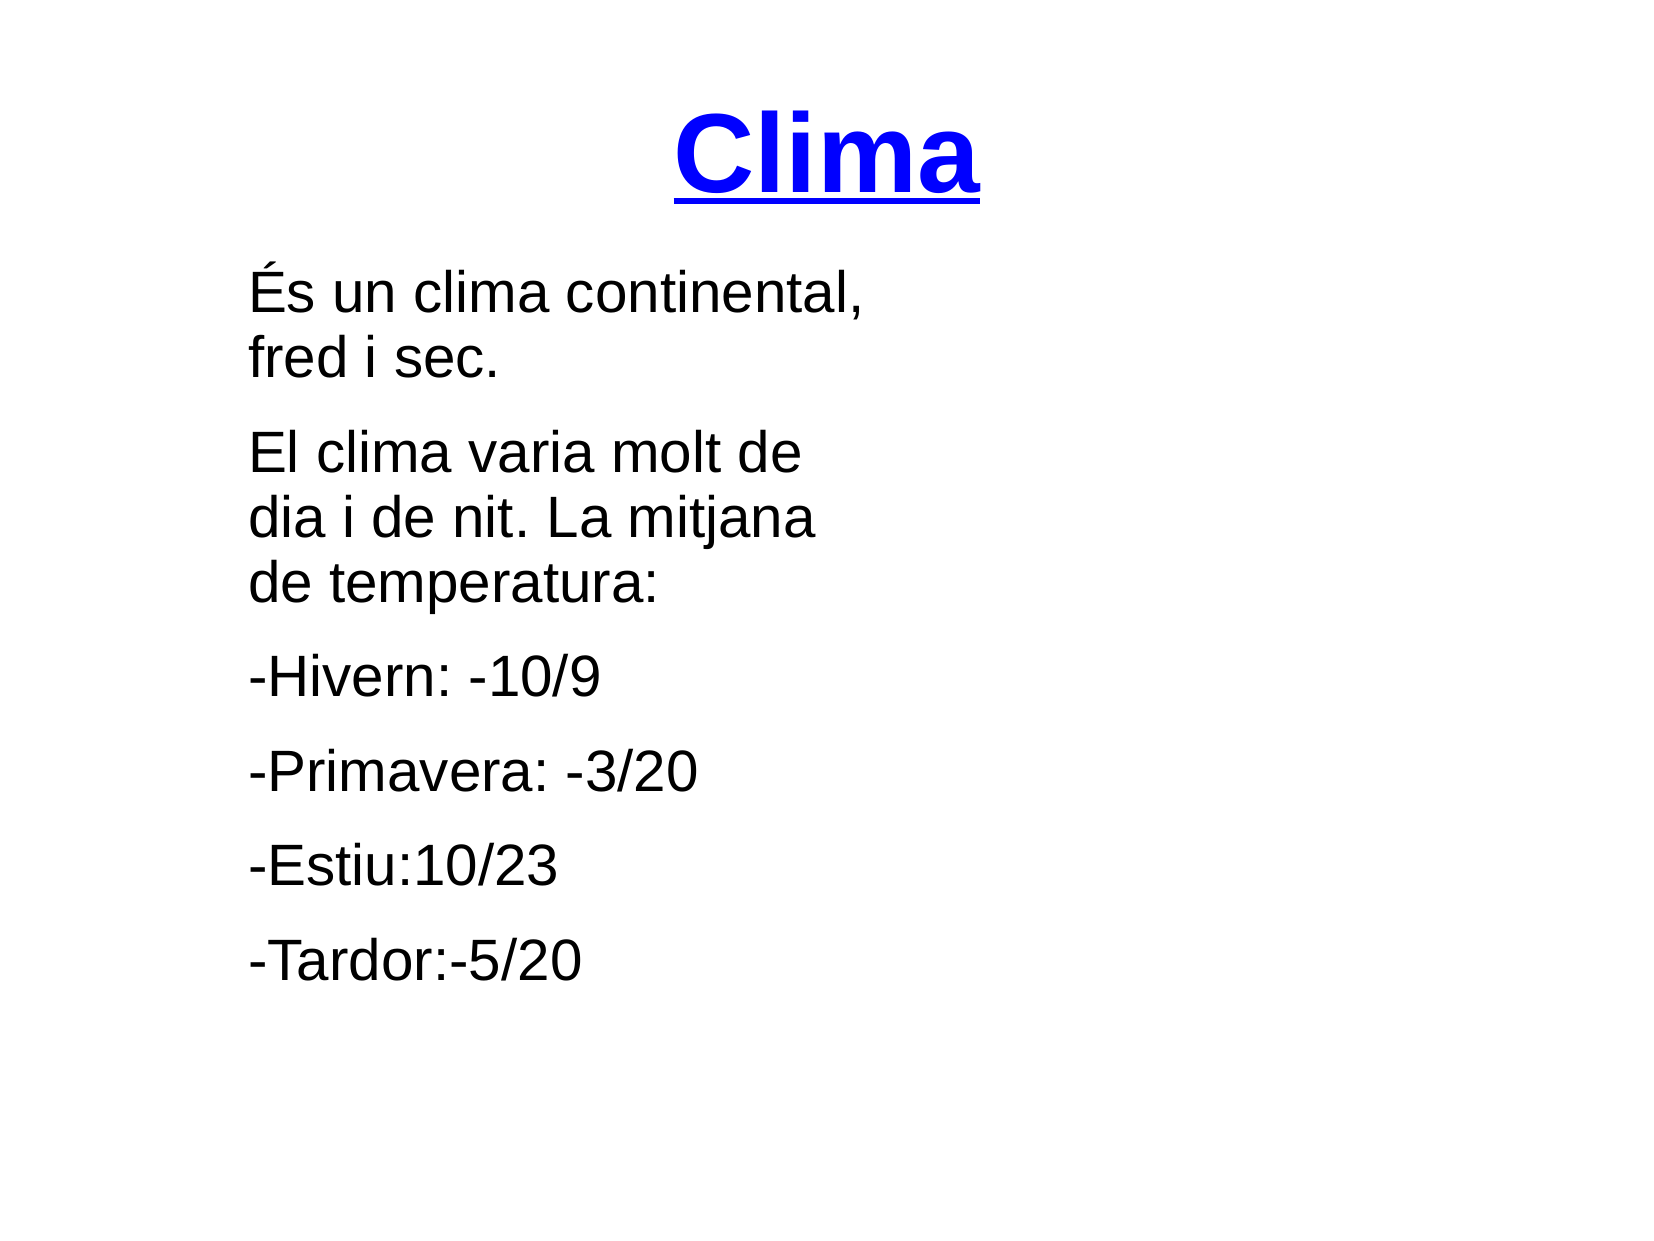

# Clima
És un clima continental, fred i sec.
El clima varia molt de dia i de nit. La mitjana de temperatura:
-Hivern: -10/9
-Primavera: -3/20
-Estiu:10/23
-Tardor:-5/20